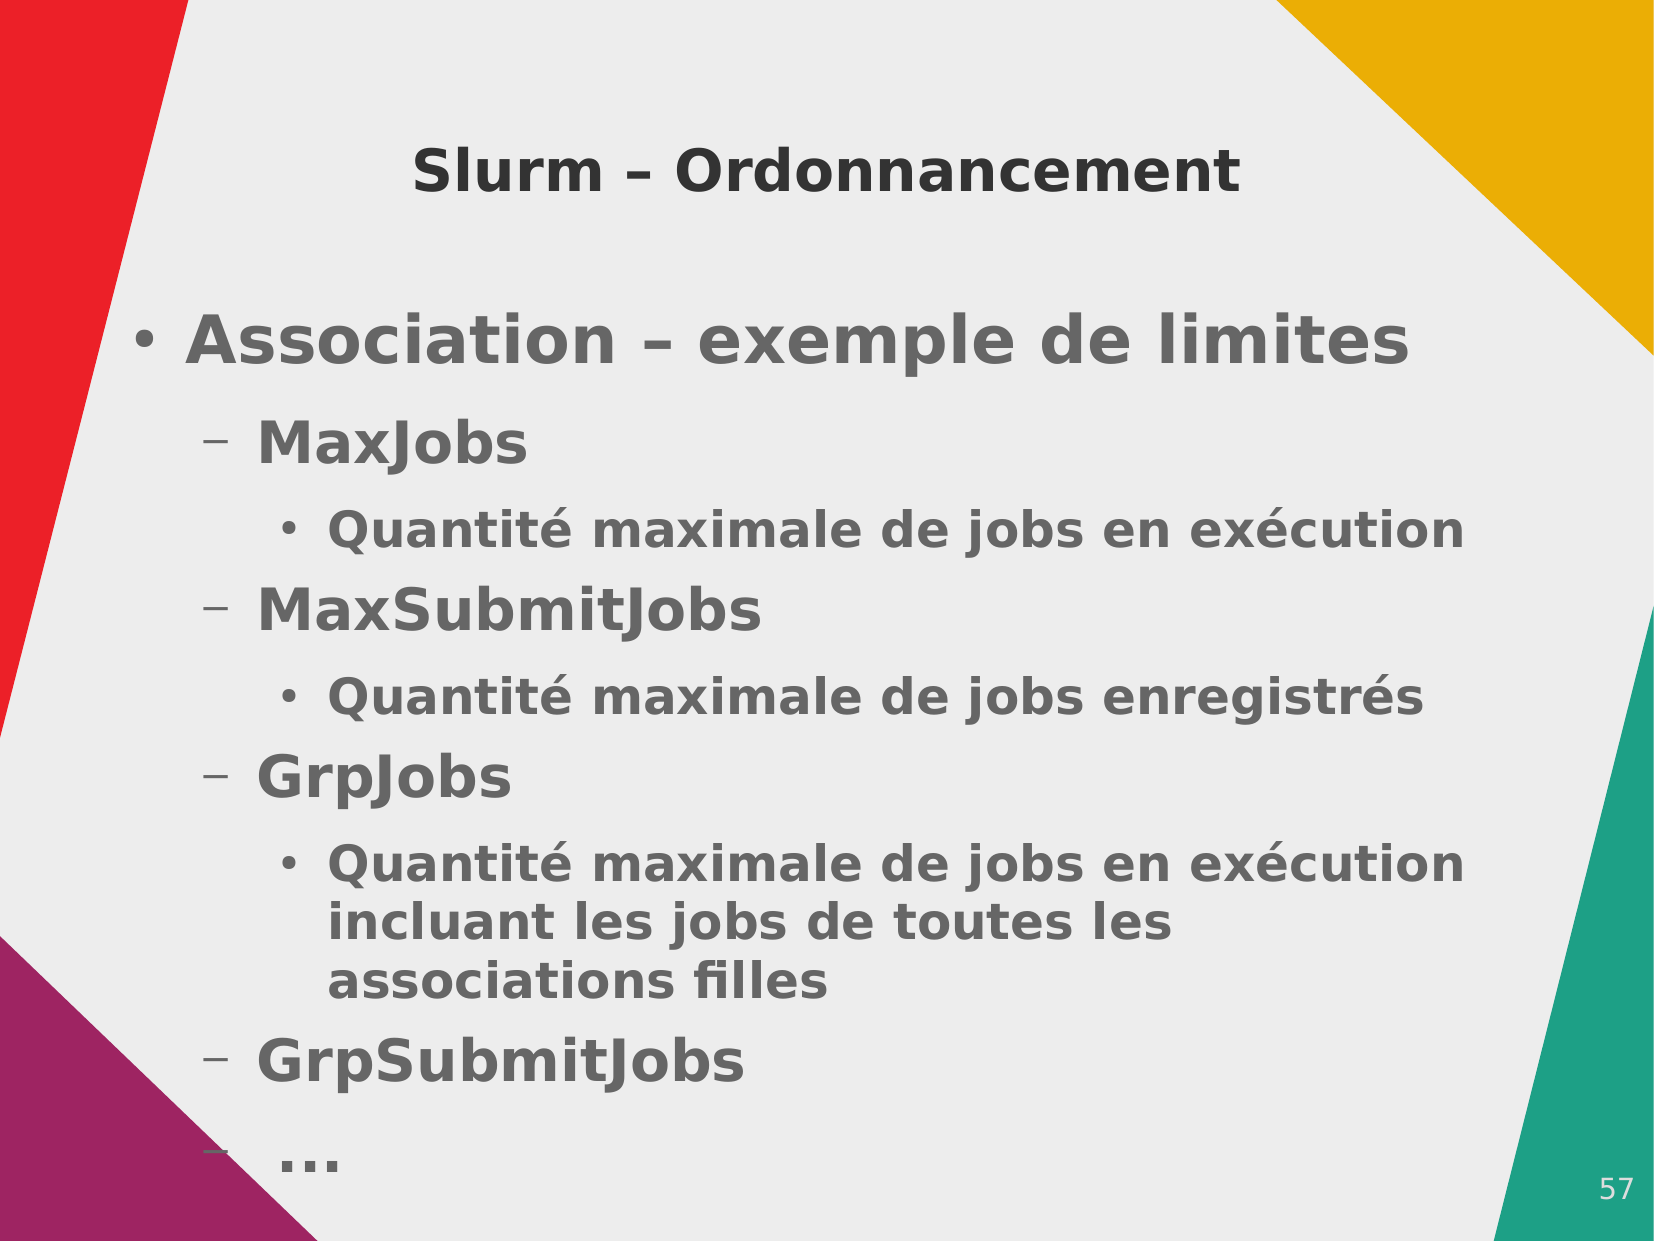

# Slurm – Ordonnancement
Association – exemple de limites
MaxJobs
Quantité maximale de jobs en exécution
MaxSubmitJobs
Quantité maximale de jobs enregistrés
GrpJobs
Quantité maximale de jobs en exécution incluant les jobs de toutes les associations filles
GrpSubmitJobs
 ...
57